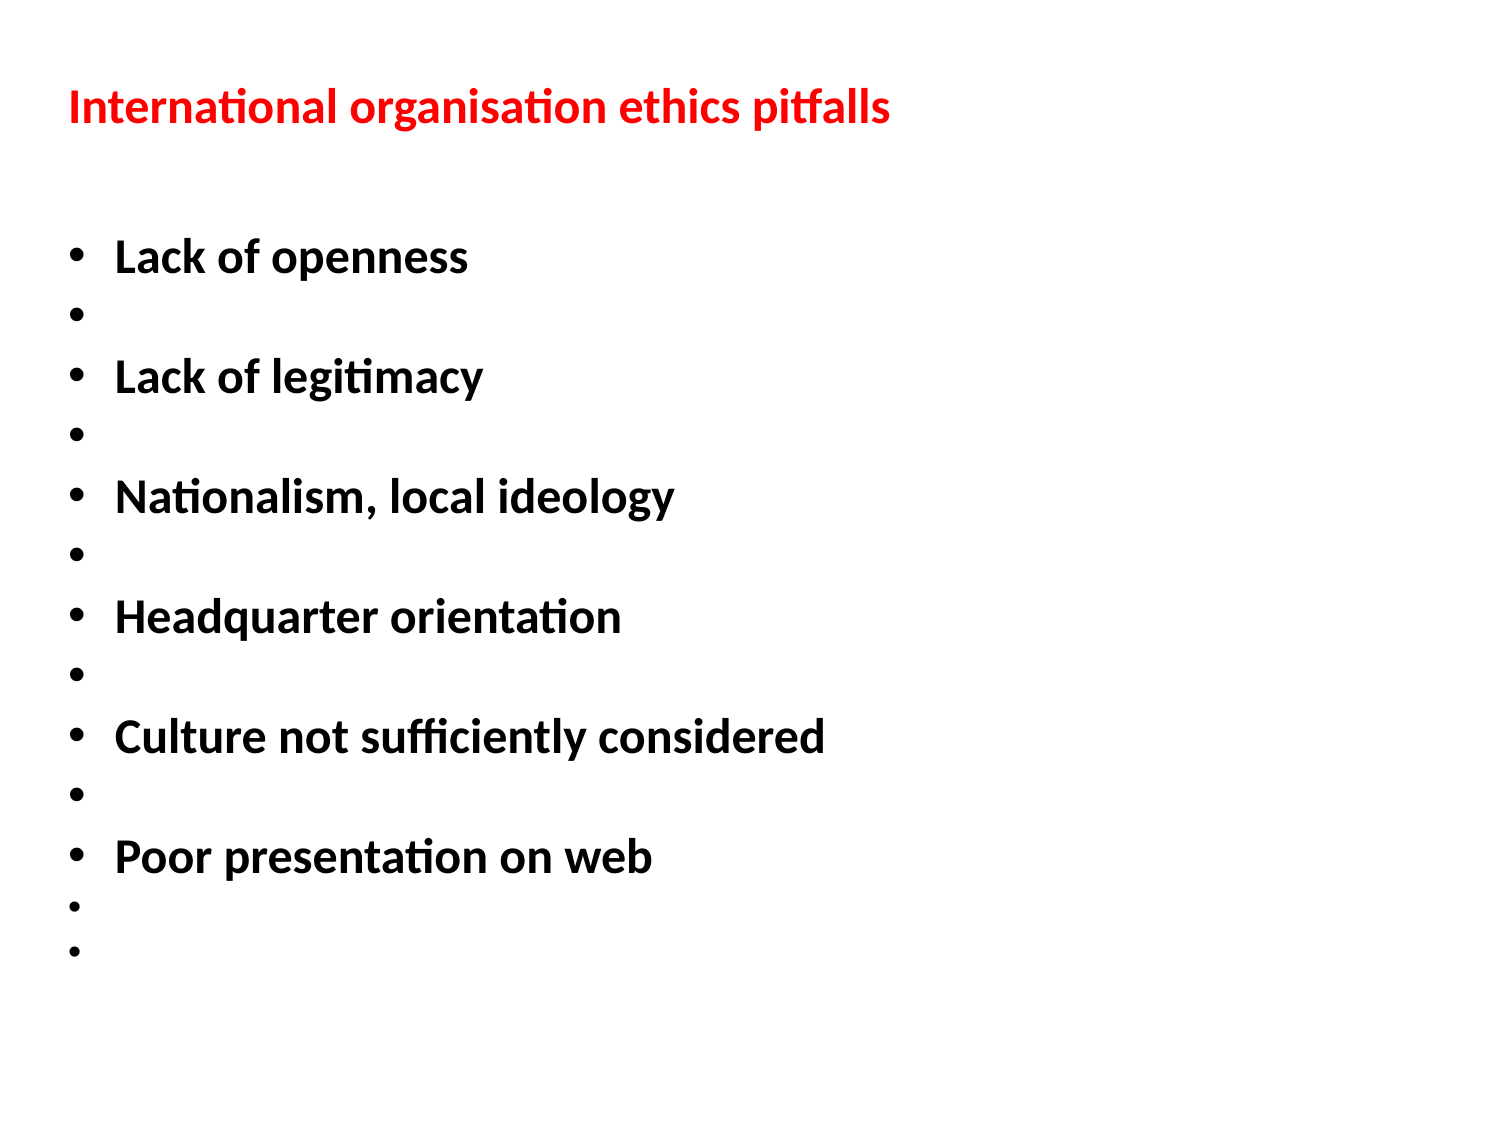

International organisation ethics pitfalls
Lack of openness
Lack of legitimacy
Nationalism, local ideology
Headquarter orientation
Culture not sufficiently considered
Poor presentation on web